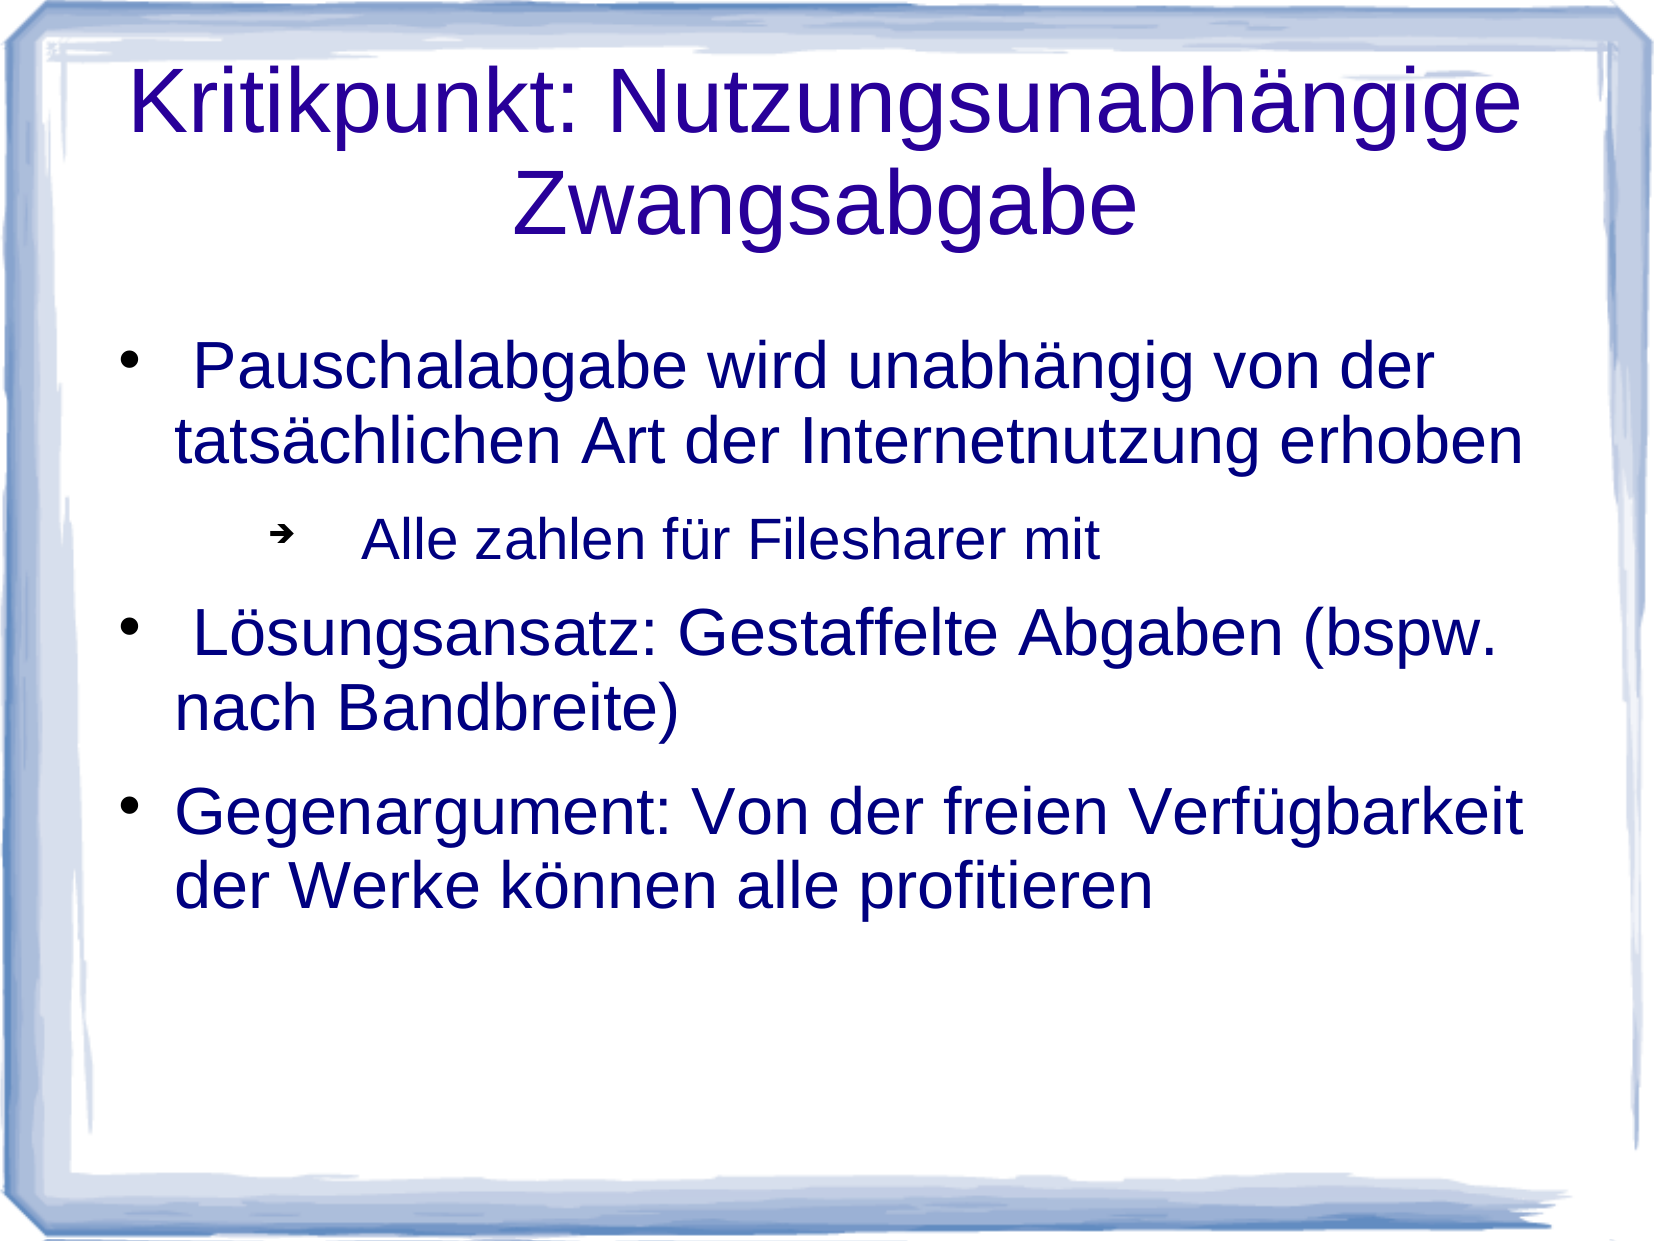

# Kritikpunkt: Nutzungsunabhängige Zwangsabgabe
 Pauschalabgabe wird unabhängig von der tatsächlichen Art der Internetnutzung erhoben
Alle zahlen für Filesharer mit
 Lösungsansatz: Gestaffelte Abgaben (bspw. nach Bandbreite)
Gegenargument: Von der freien Verfügbarkeit der Werke können alle profitieren